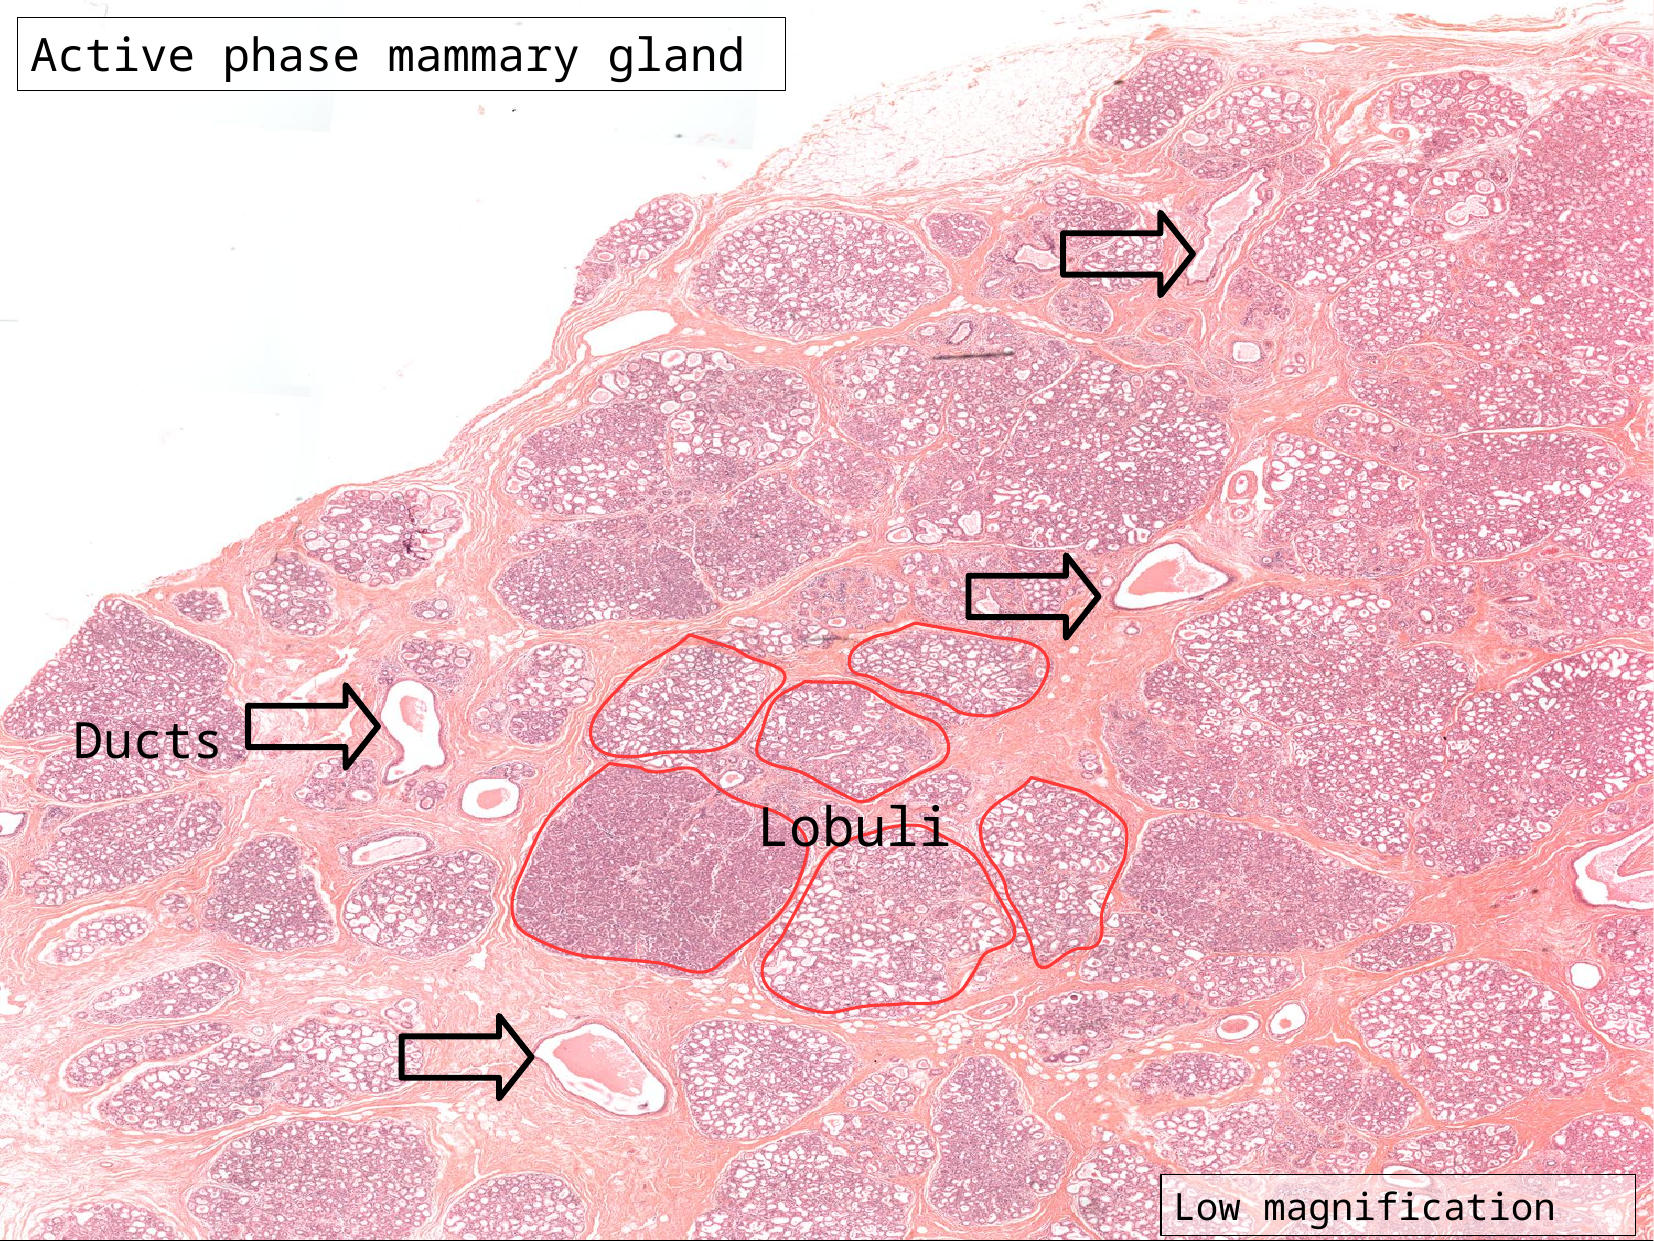

Active phase mammary gland
Ducts
Lobuli
Low magnification